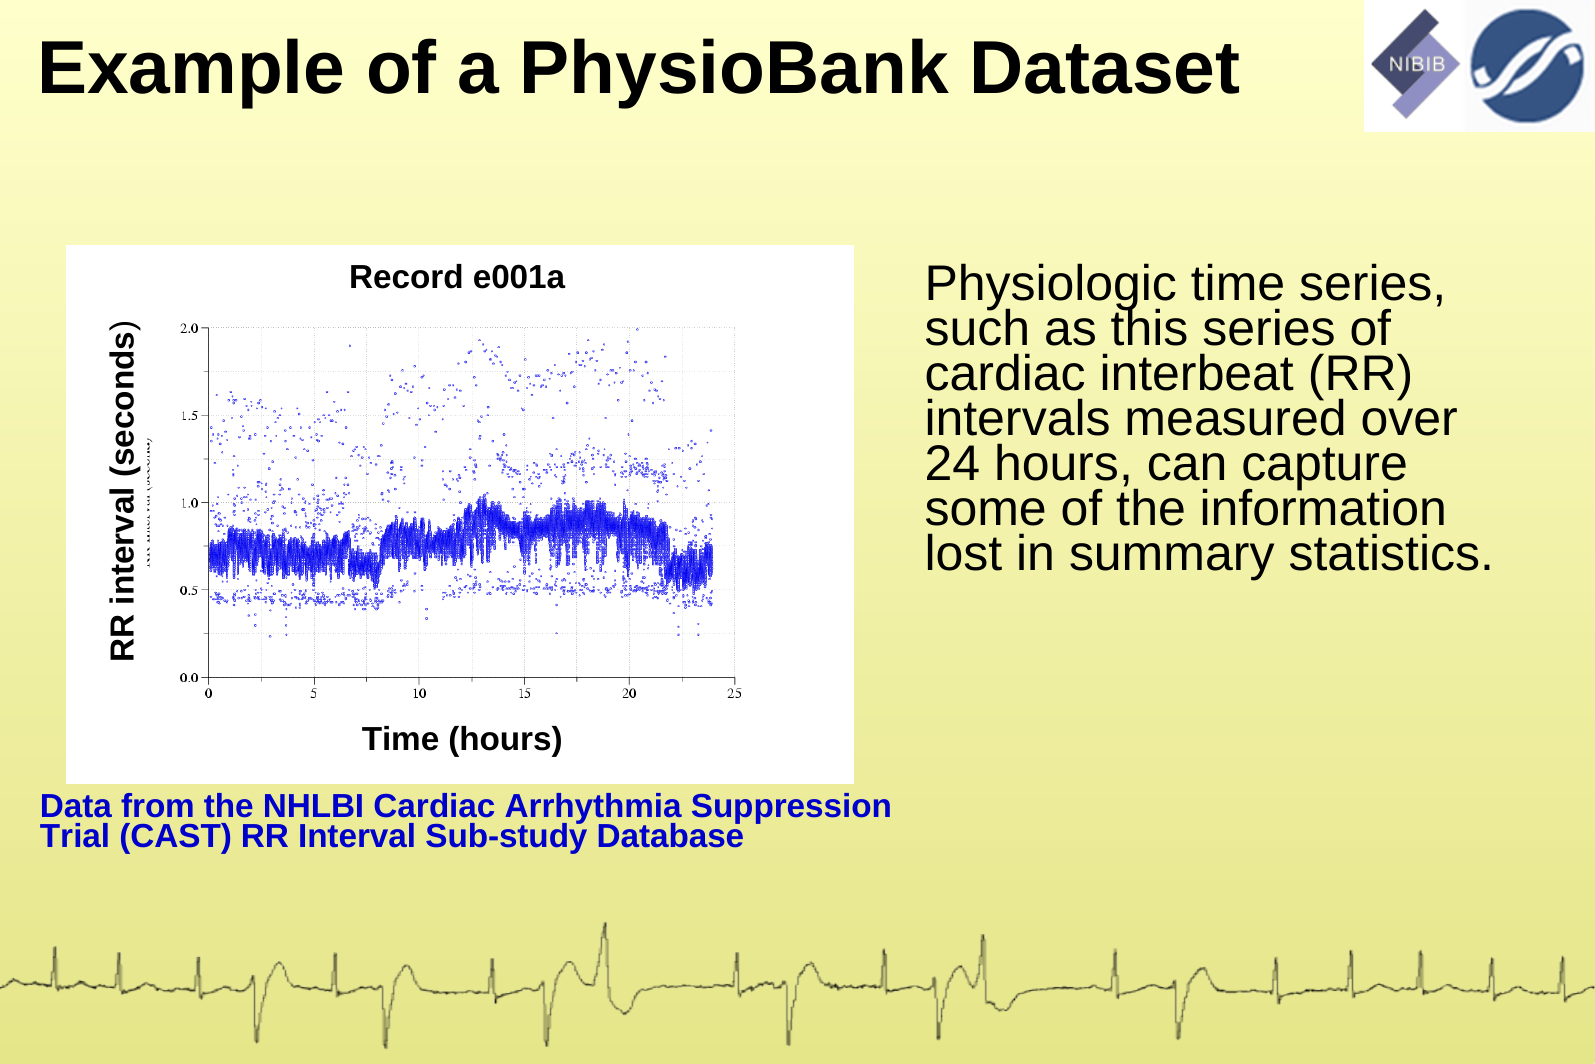

Example of a PhysioBank Dataset
Record e001a
RR interval (seconds)‏
Time (hours)‏
Record e001a
RR interval (seconds)‏
Time (hours)‏
Physiologic time series, such as this series of cardiac interbeat (RR) intervals measured over 24 hours, can capture some of the information lost in summary statistics.
Data from the NHLBI Cardiac Arrhythmia Suppression
Trial (CAST) RR Interval Sub-study Database